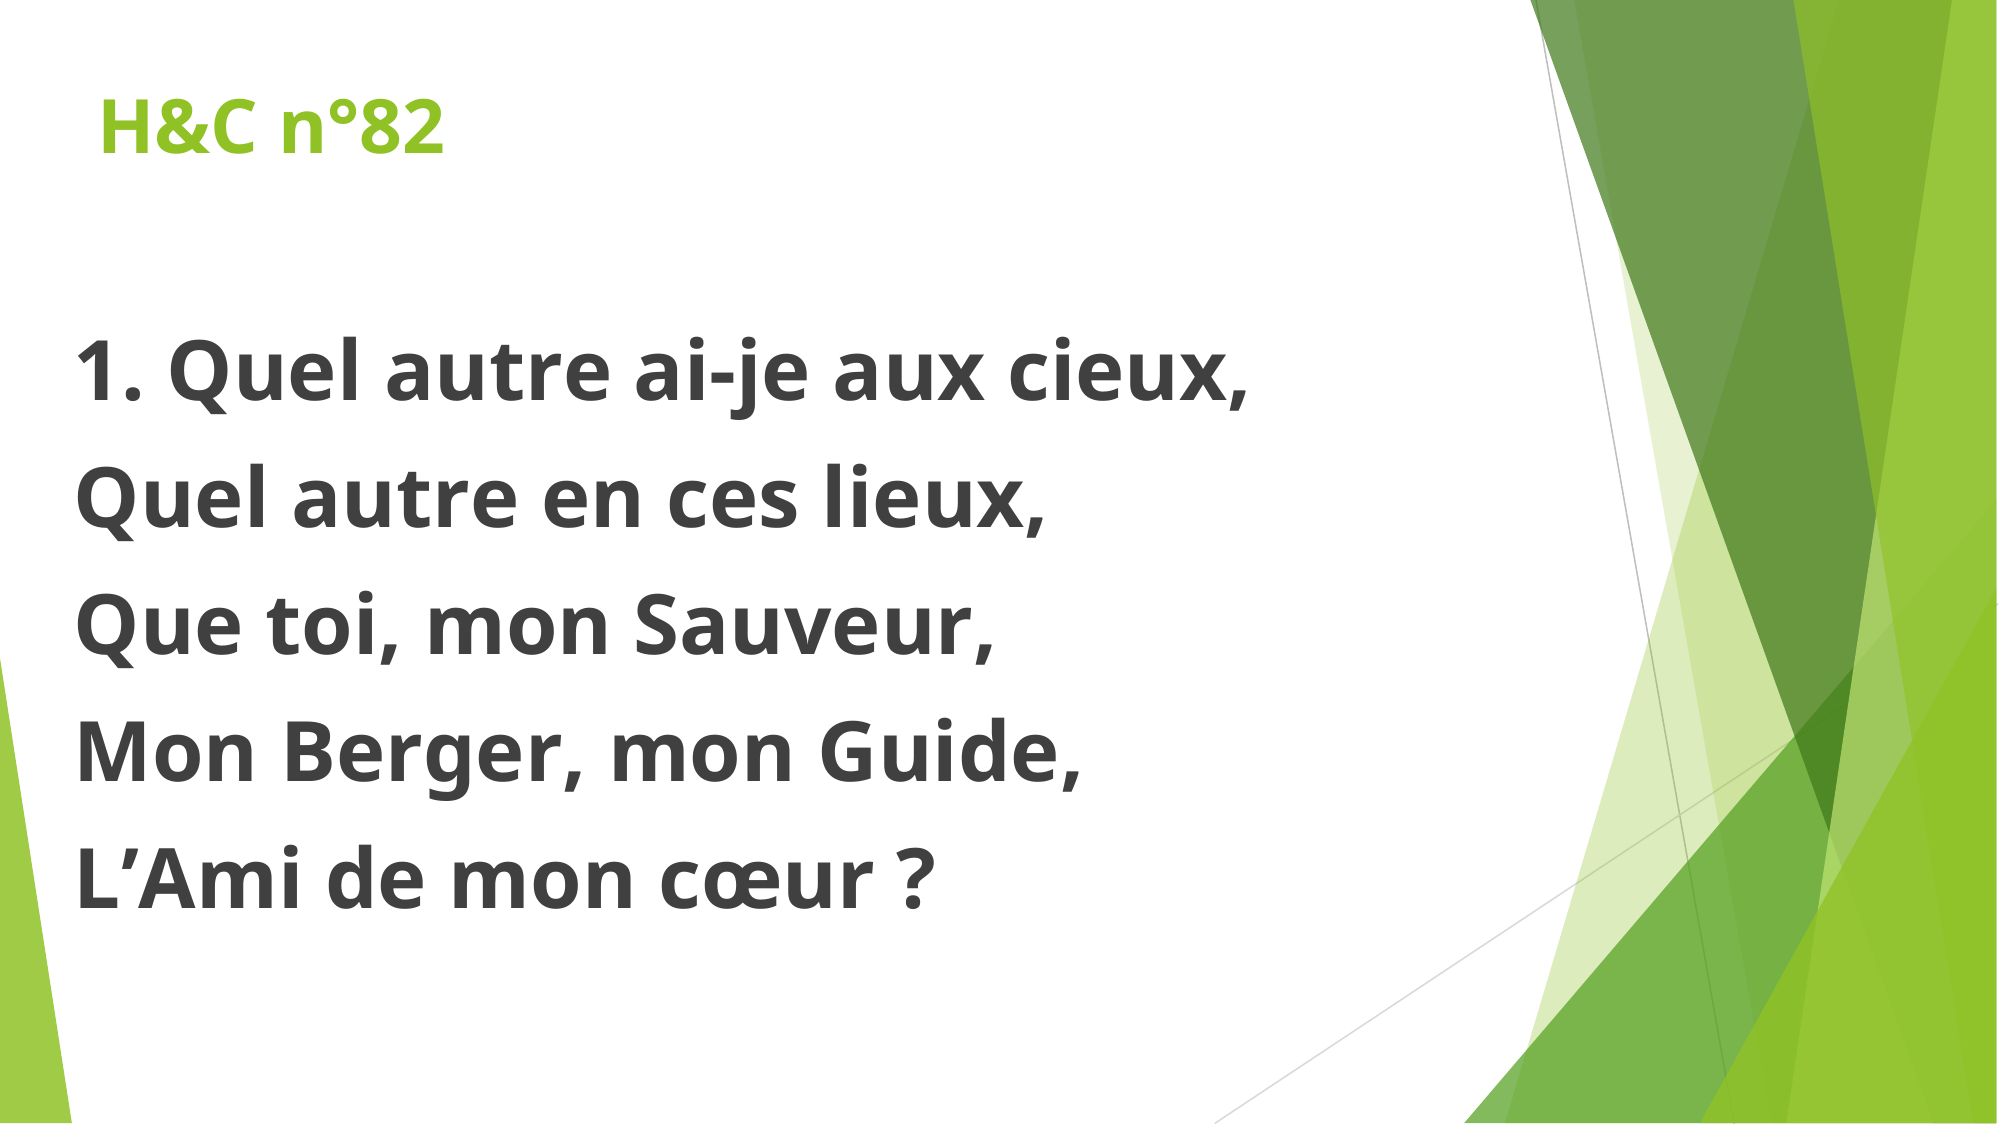

H&C n°82
1. Quel autre ai-je aux cieux,
Quel autre en ces lieux,
Que toi, mon Sauveur,
Mon Berger, mon Guide,
L’Ami de mon cœur ?